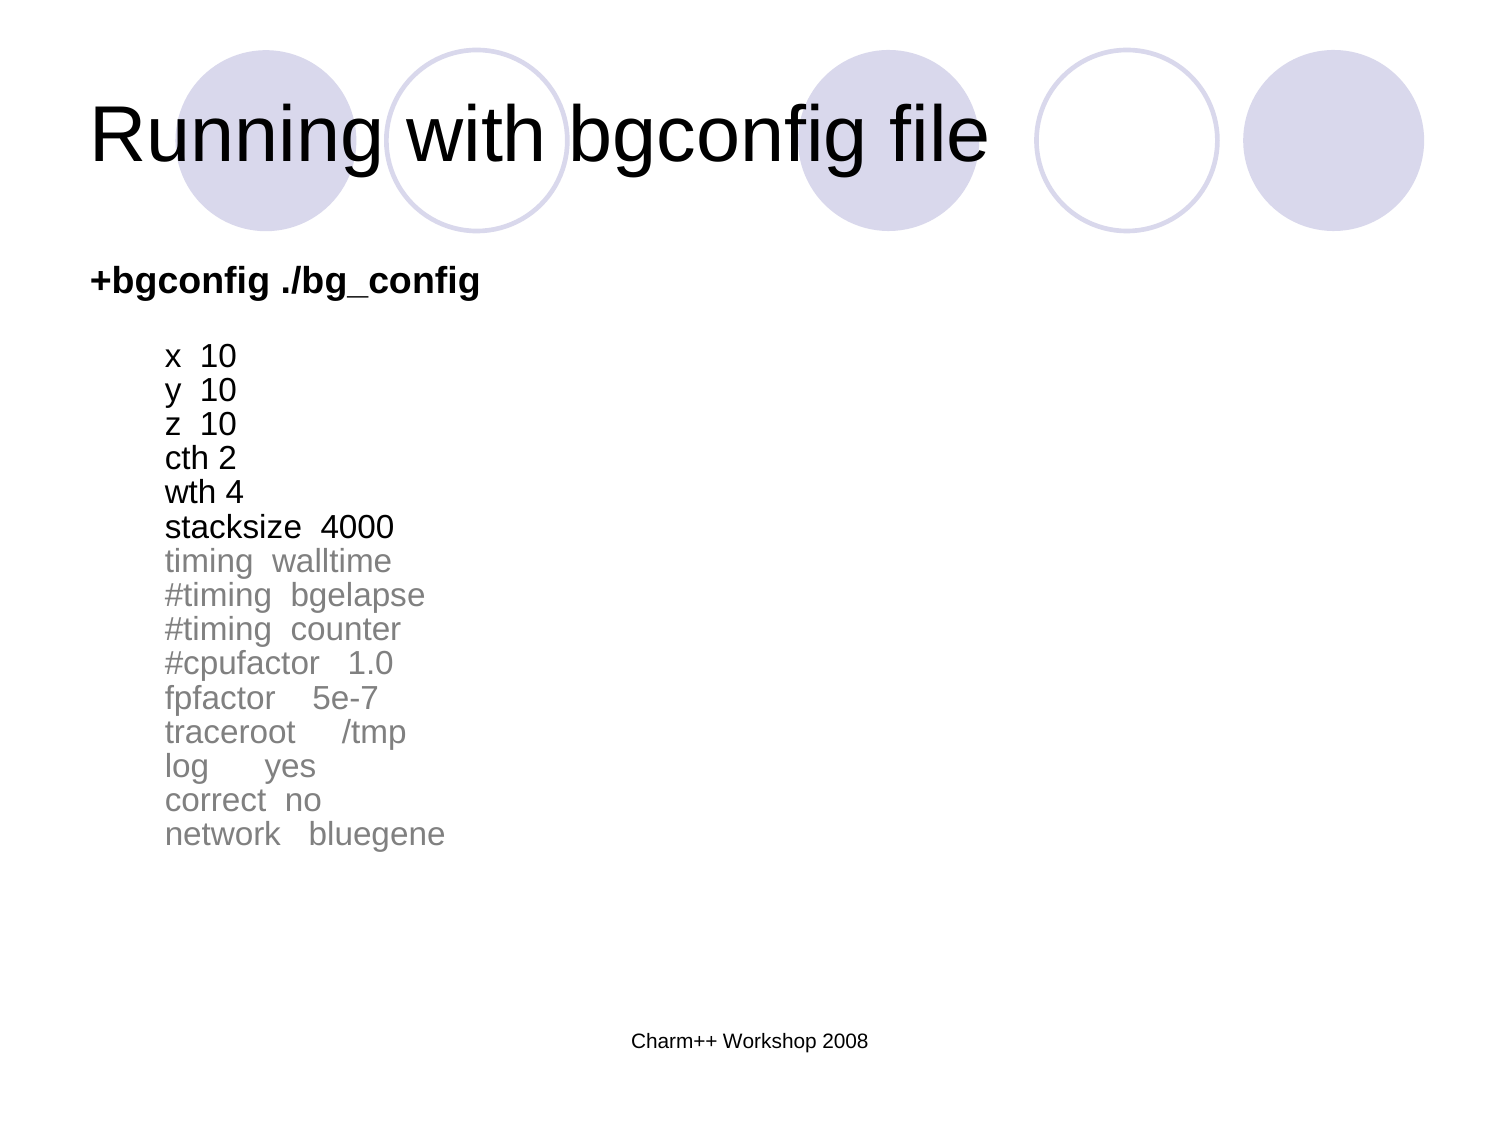

# Running with bgconfig file
+bgconfig ./bg_config
x 10
y 10
z 10
cth 2
wth 4
stacksize 4000
timing walltime
#timing bgelapse
#timing counter
#cpufactor 1.0
fpfactor 5e-7
traceroot /tmp
log yes
correct no
network bluegene
Charm++ Workshop 2008